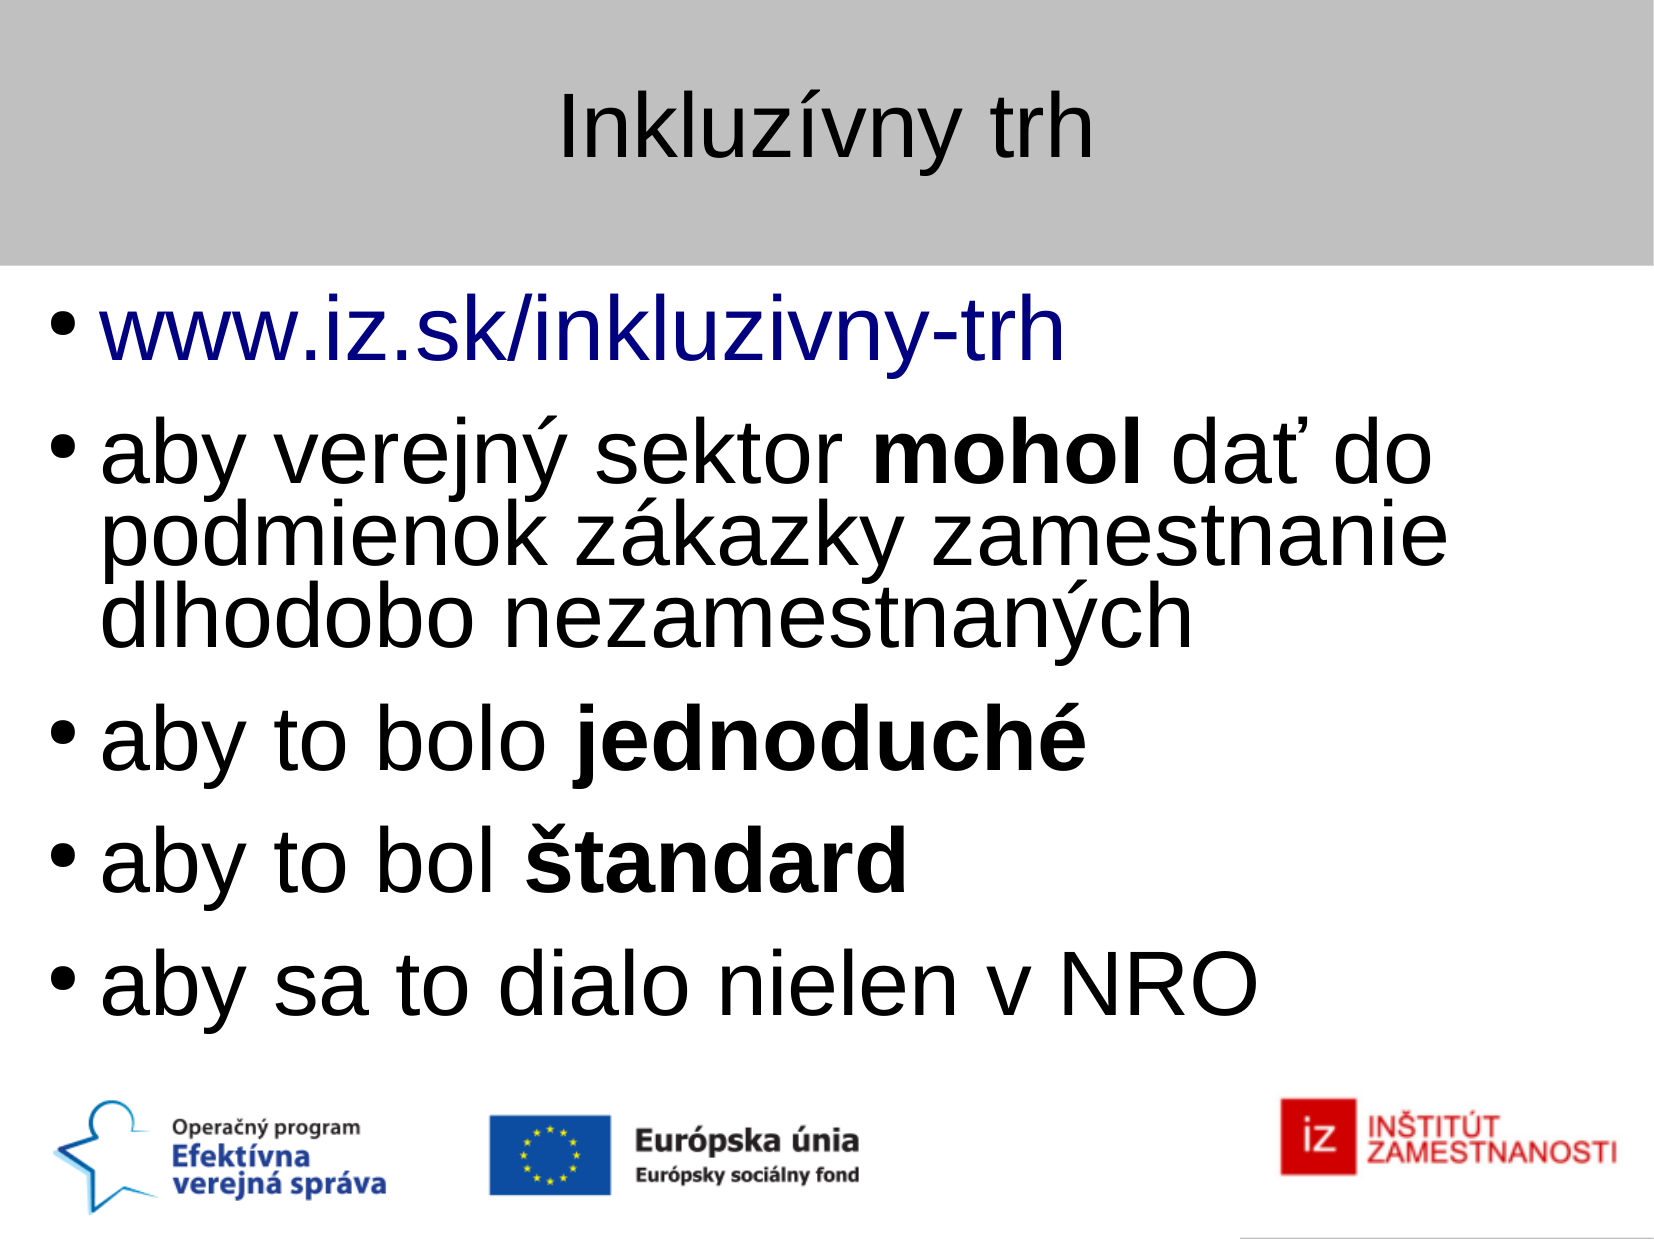

# Inkluzívny trh
www.iz.sk/inkluzivny-trh
aby verejný sektor mohol dať do podmienok zákazky zamestnanie dlhodobo nezamestnaných
aby to bolo jednoduché
aby to bol štandard
aby sa to dialo nielen v NRO